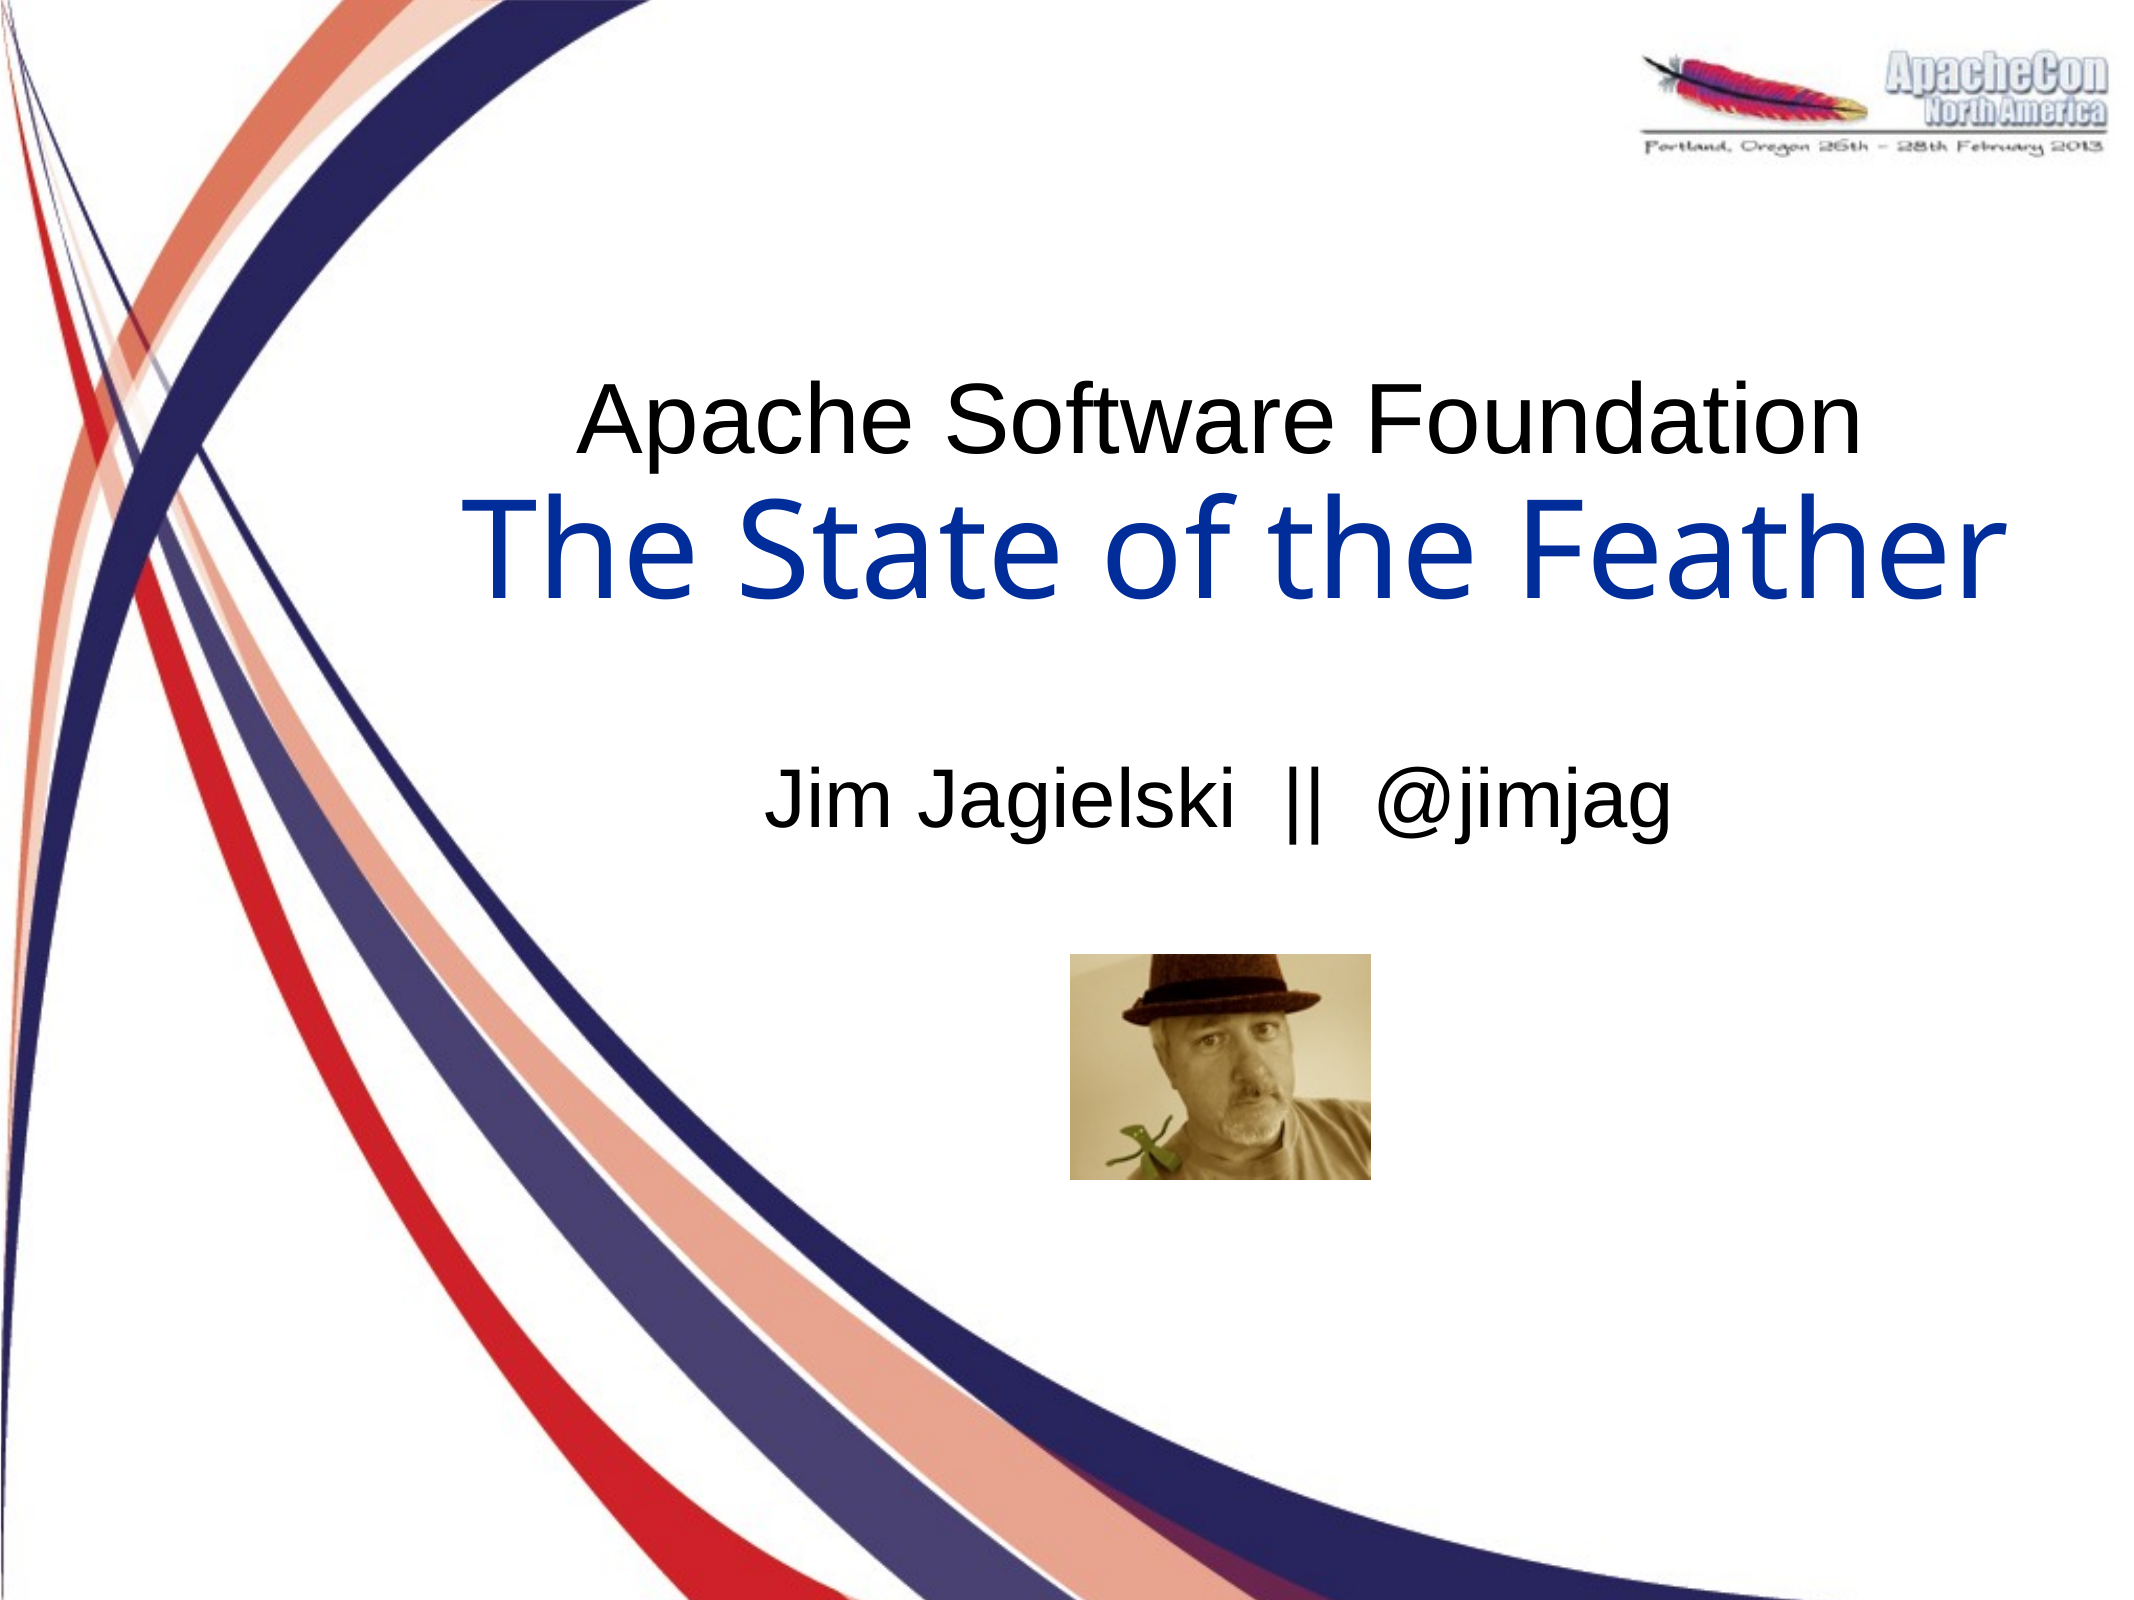

# Apache Software Foundation The State of the Feather
Jim Jagielski || @jimjag